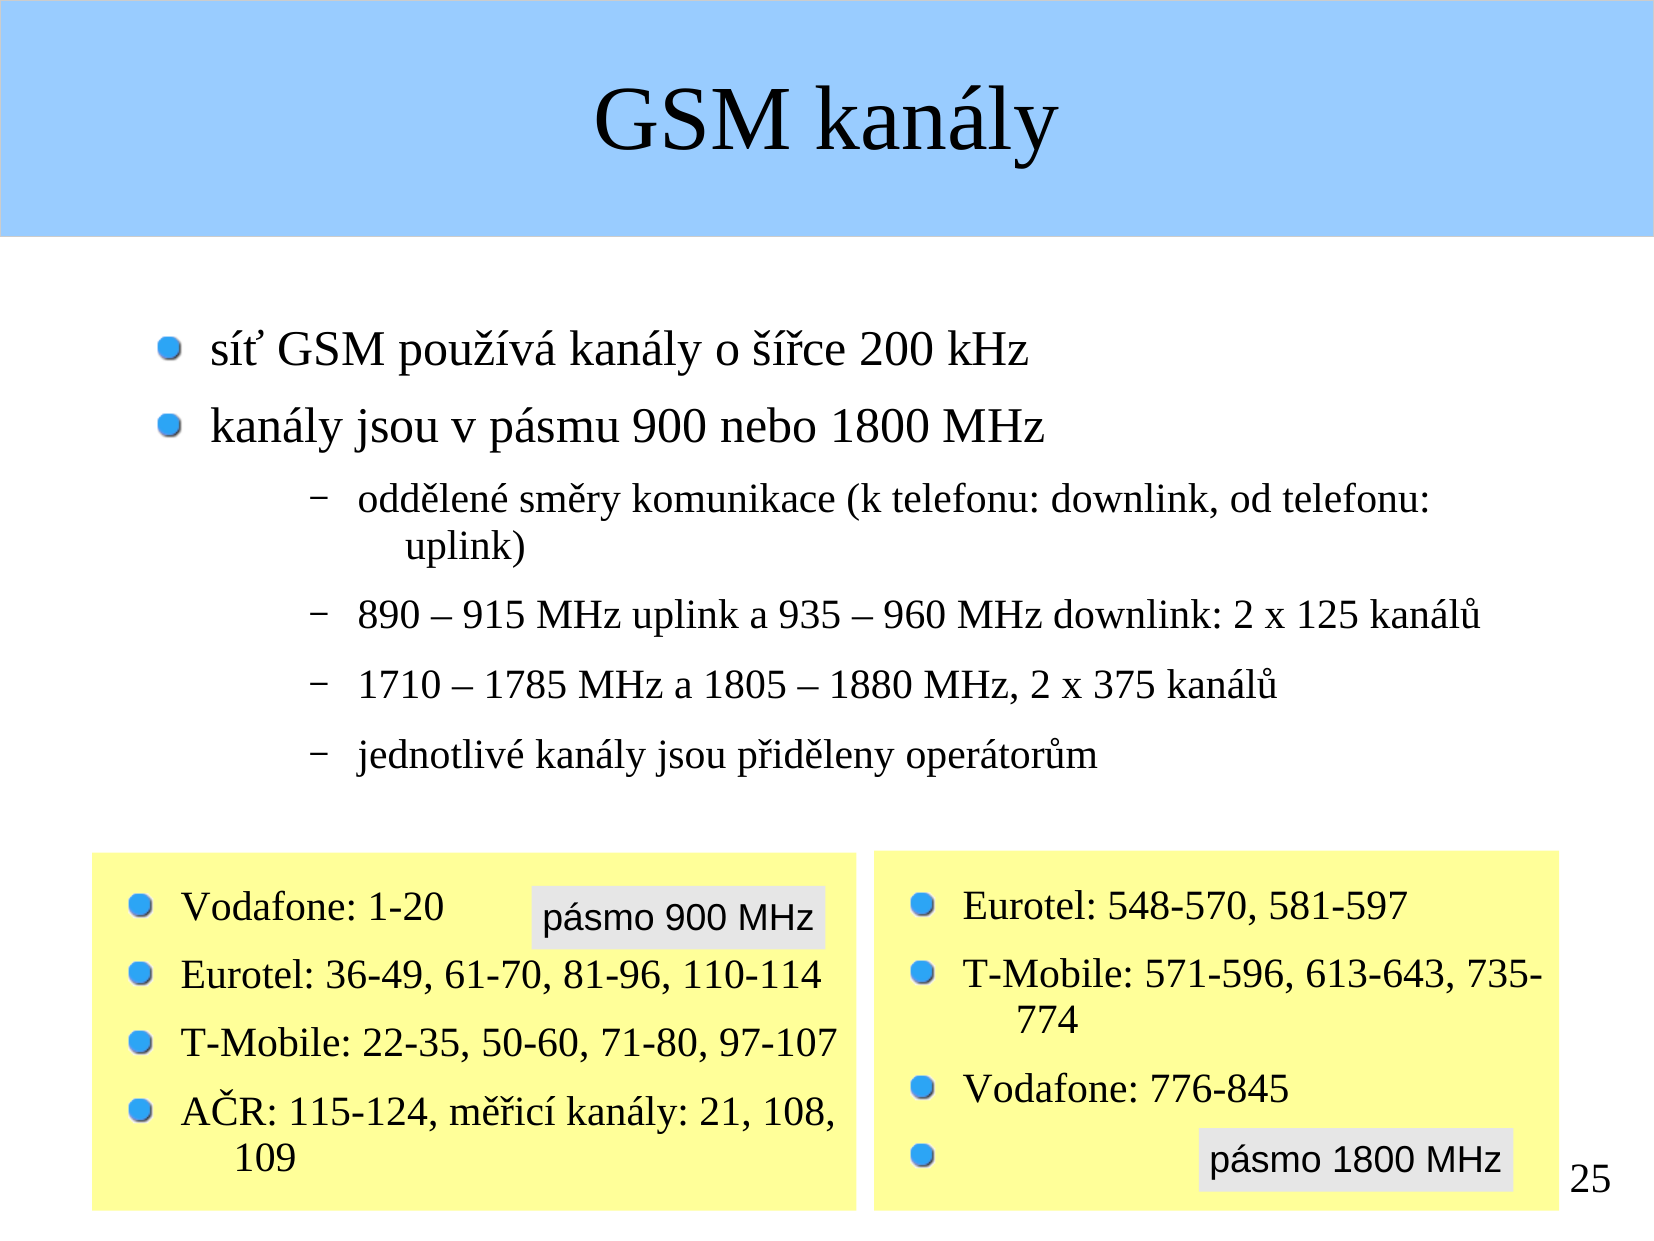

# GSM kanály
síť GSM používá kanály o šířce 200 kHz
kanály jsou v pásmu 900 nebo 1800 MHz
oddělené směry komunikace (k telefonu: downlink, od telefonu: uplink)
890 – 915 MHz uplink a 935 – 960 MHz downlink: 2 x 125 kanálů
1710 – 1785 MHz a 1805 – 1880 MHz, 2 x 375 kanálů
jednotlivé kanály jsou přiděleny operátorům
Eurotel: 548-570, 581-597
T-Mobile: 571-596, 613-643, 735-774
Vodafone: 776-845
Vodafone: 1-20
Eurotel: 36-49, 61-70, 81-96, 110-114
T-Mobile: 22-35, 50-60, 71-80, 97-107
AČR: 115-124, měřicí kanály: 21, 108, 109
 pásmo 900 MHz
 pásmo 1800 MHz